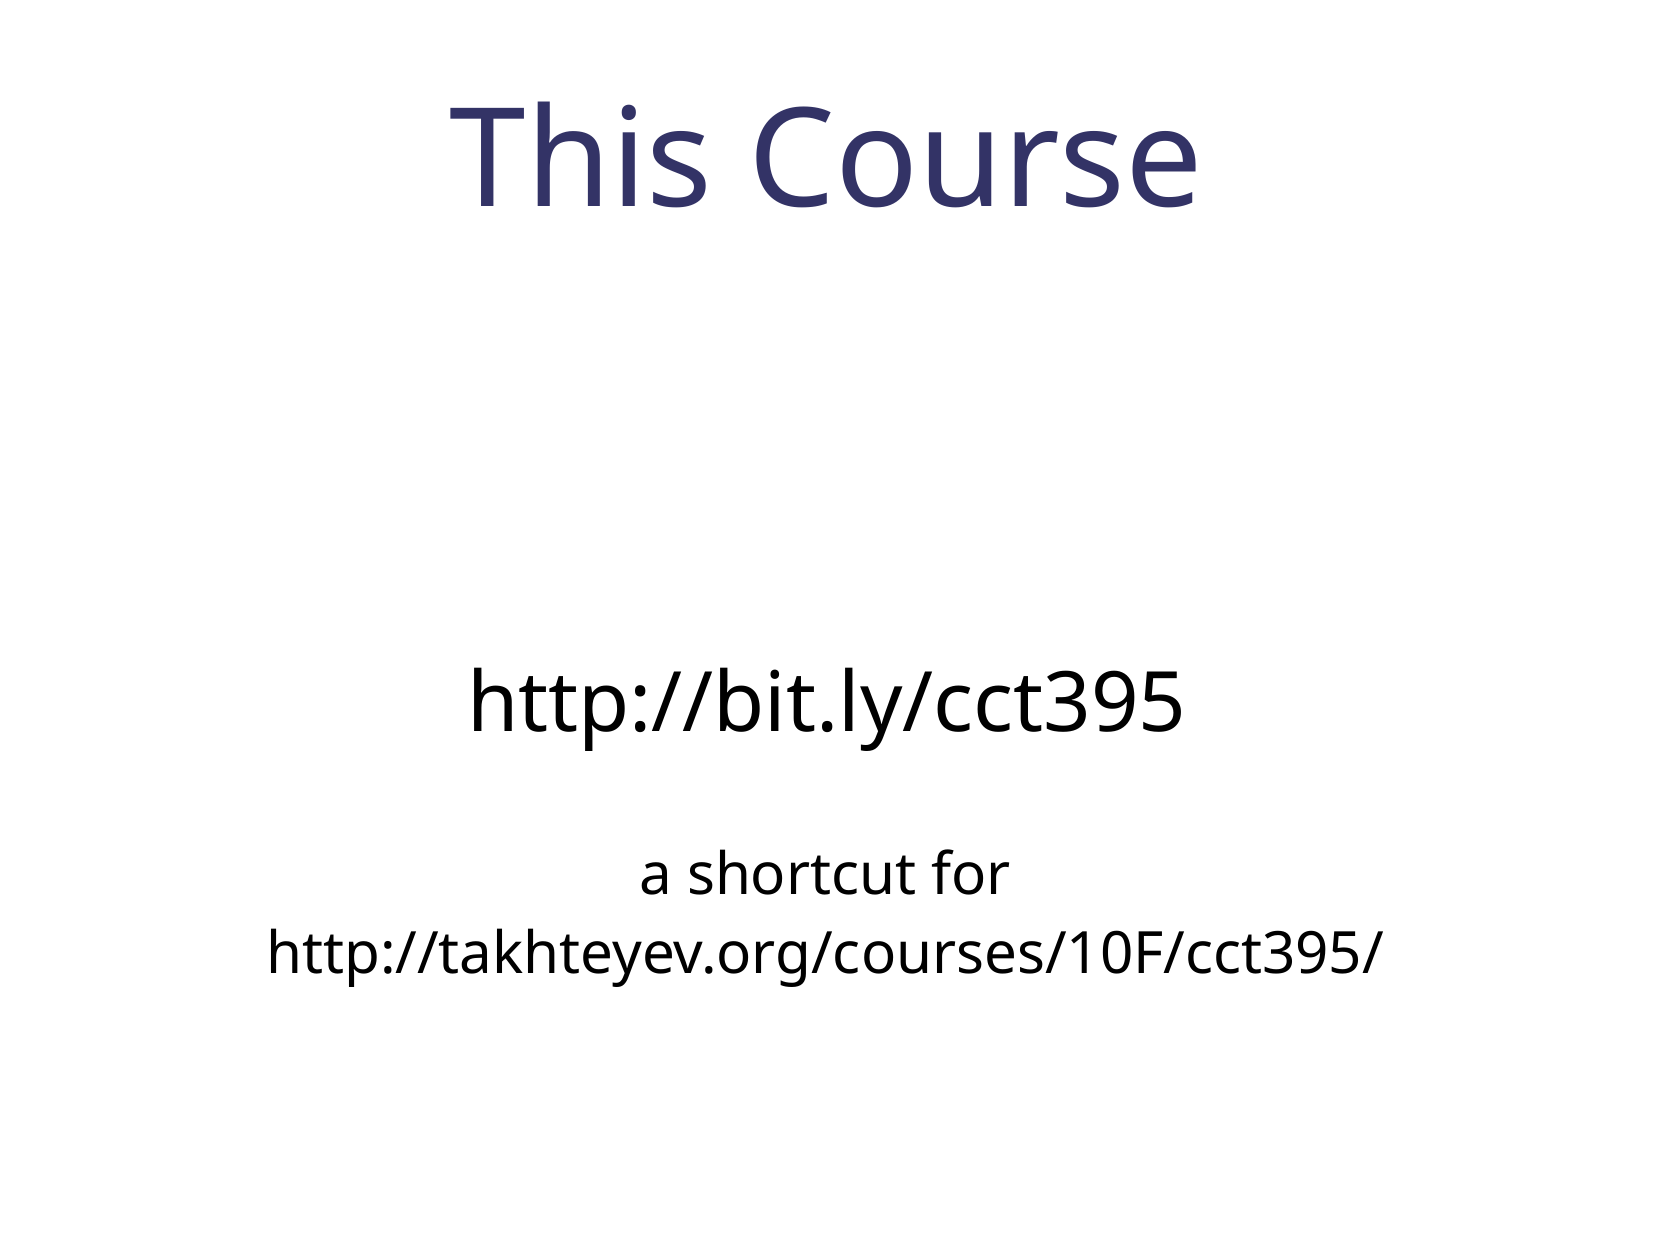

# This Course
http://bit.ly/cct395
a shortcut for
http://takhteyev.org/courses/10F/cct395/